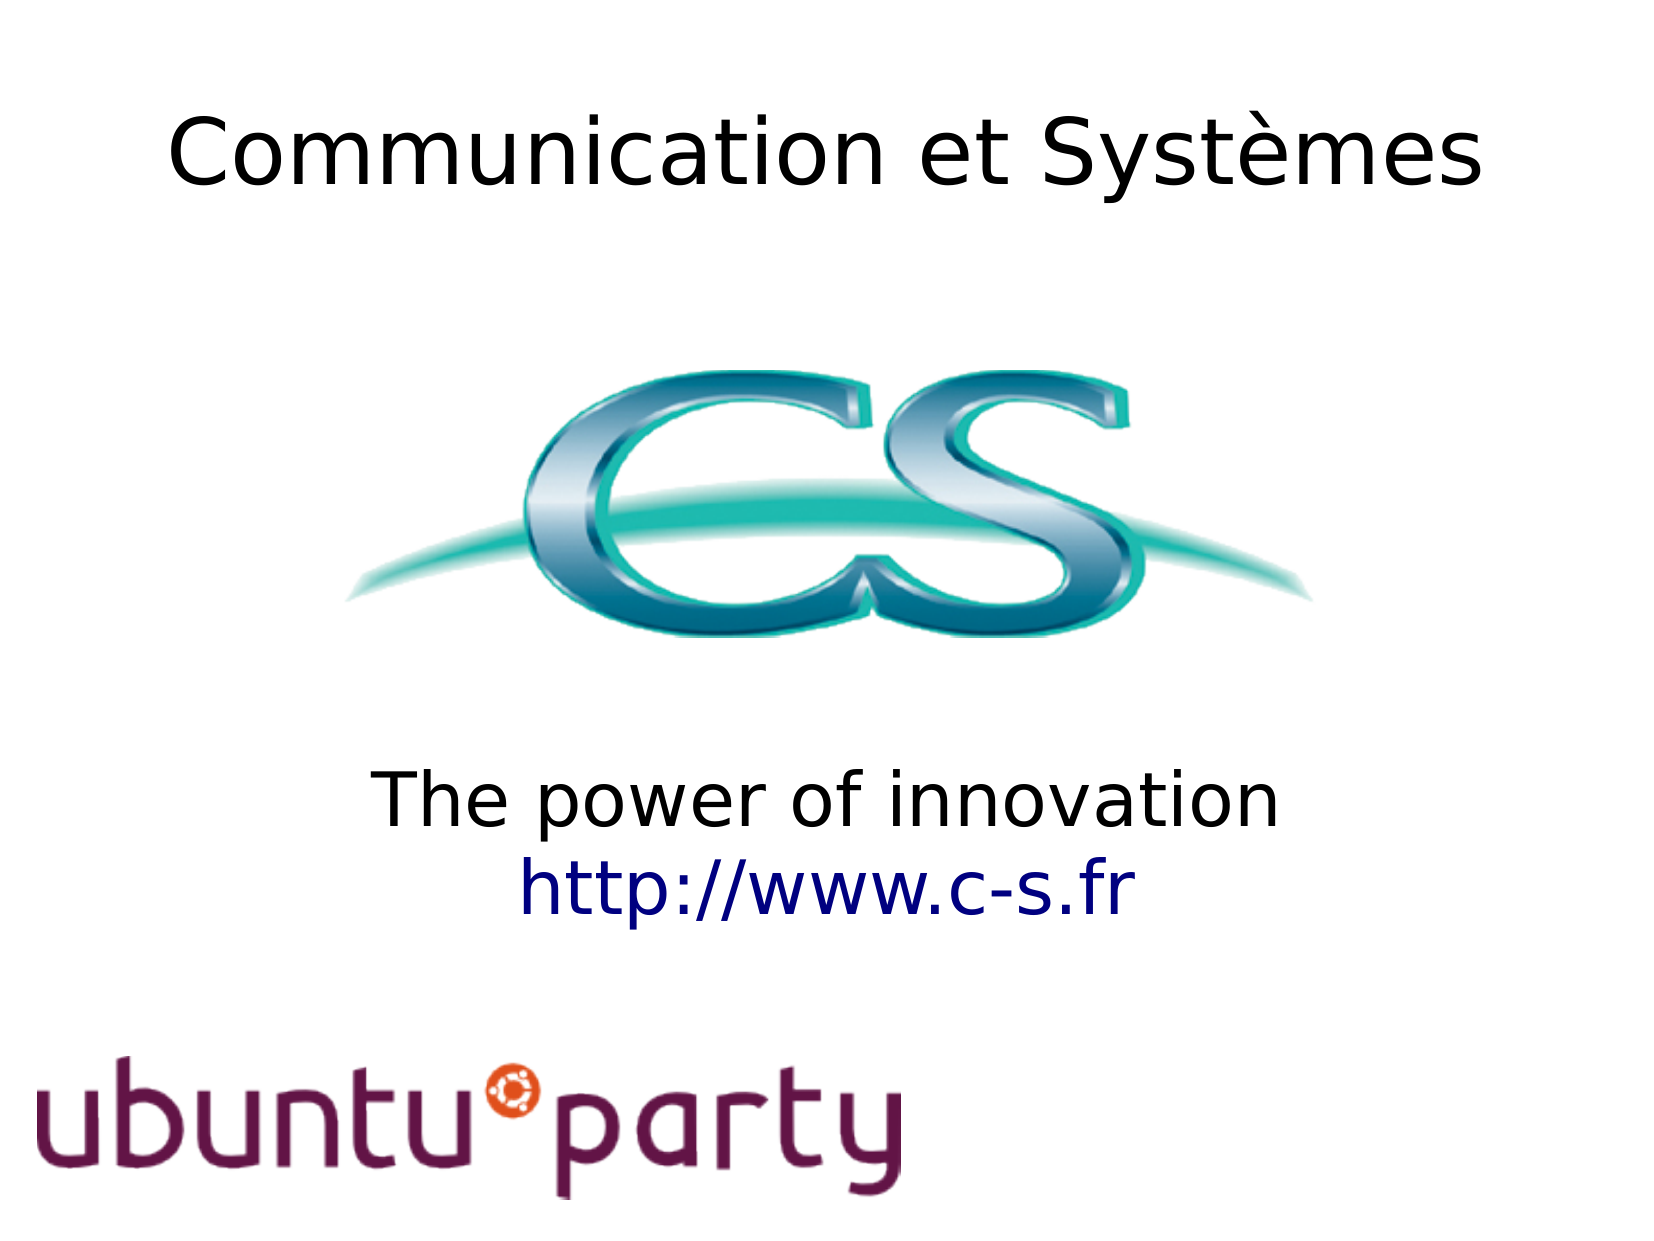

# Communication et Systèmes
The power of innovation
http://www.c-s.fr